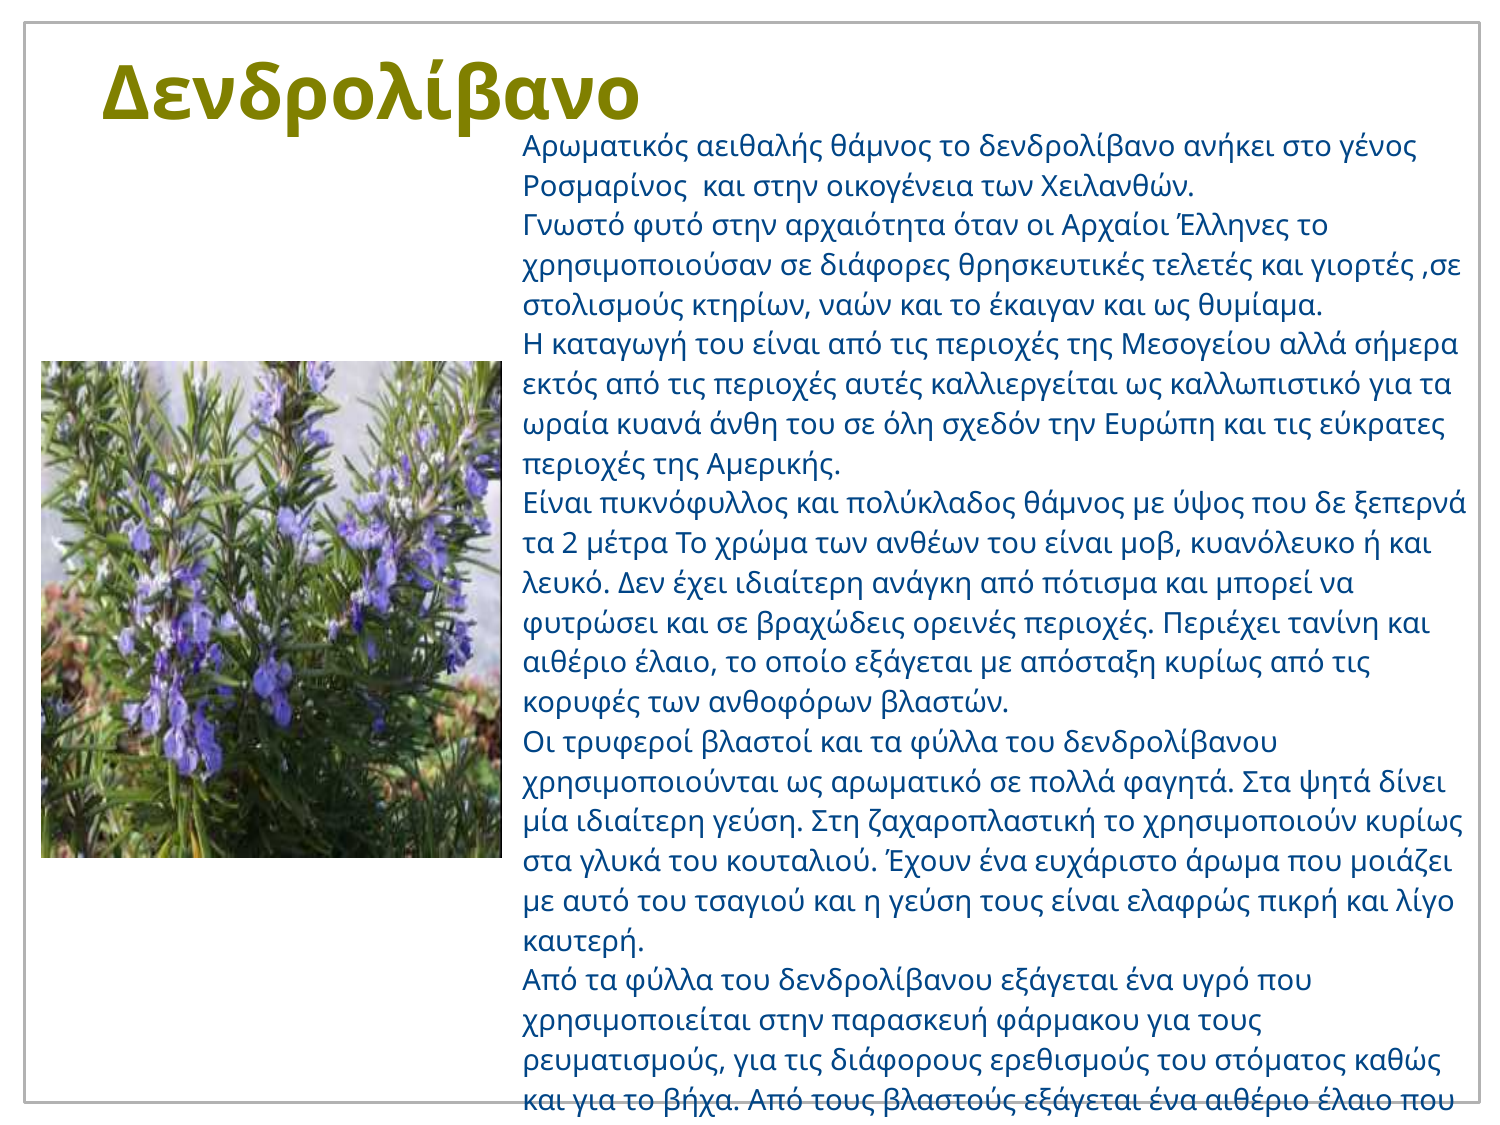

# Δενδρολίβανο
Αρωματικός αειθαλής θάμνος το δενδρολίβανο ανήκει στο γένος Ροσμαρίνος και στην οικογένεια των Χειλανθών.
Γνωστό φυτό στην αρχαιότητα όταν οι Αρχαίοι Έλληνες το χρησιμοποιούσαν σε διάφορες θρησκευτικές τελετές και γιορτές ,σε στολισμούς κτηρίων, ναών και το έκαιγαν και ως θυμίαμα.
Η καταγωγή του είναι από τις περιοχές της Μεσογείου αλλά σήμερα εκτός από τις περιοχές αυτές καλλιεργείται ως καλλωπιστικό για τα ωραία κυανά άνθη του σε όλη σχεδόν την Ευρώπη και τις εύκρατες περιοχές της Αμερικής.
Είναι πυκνόφυλλος και πολύκλαδος θάμνος με ύψος που δε ξεπερνά τα 2 μέτρα Το χρώμα των ανθέων του είναι μοβ, κυανόλευκο ή και λευκό. Δεν έχει ιδιαίτερη ανάγκη από πότισμα και μπορεί να φυτρώσει και σε βραχώδεις ορεινές περιοχές. Περιέχει τανίνη και αιθέριο έλαιο, το οποίο εξάγεται με απόσταξη κυρίως από τις κορυφές των ανθοφόρων βλαστών.
Οι τρυφεροί βλαστοί και τα φύλλα του δενδρολίβανου χρησιμοποιούνται ως αρωματικό σε πολλά φαγητά. Στα ψητά δίνει μία ιδιαίτερη γεύση. Στη ζαχαροπλαστική το χρησιμοποιούν κυρίως στα γλυκά του κουταλιού. Έχουν ένα ευχάριστο άρωμα που μοιάζει με αυτό του τσαγιού και η γεύση τους είναι ελαφρώς πικρή και λίγο καυτερή.
Από τα φύλλα του δενδρολίβανου εξάγεται ένα υγρό που χρησιμοποιείται στην παρασκευή φάρμακου για τους ρευματισμούς, για τις διάφορους ερεθισμούς του στόματος καθώς και για το βήχα. Από τους βλαστούς εξάγεται ένα αιθέριο έλαιο που χρησιμοποιείται στην αρωματοποιία, στη σαπωνοποιία, καθώς και με κατάλληλη επεξεργασία στην παρασκευή εντομοκτόνων.
Τα άνθη του προτιμώνται από τις μέλισσες και γίνονται πηγή για τη παραγωγή μελιού.